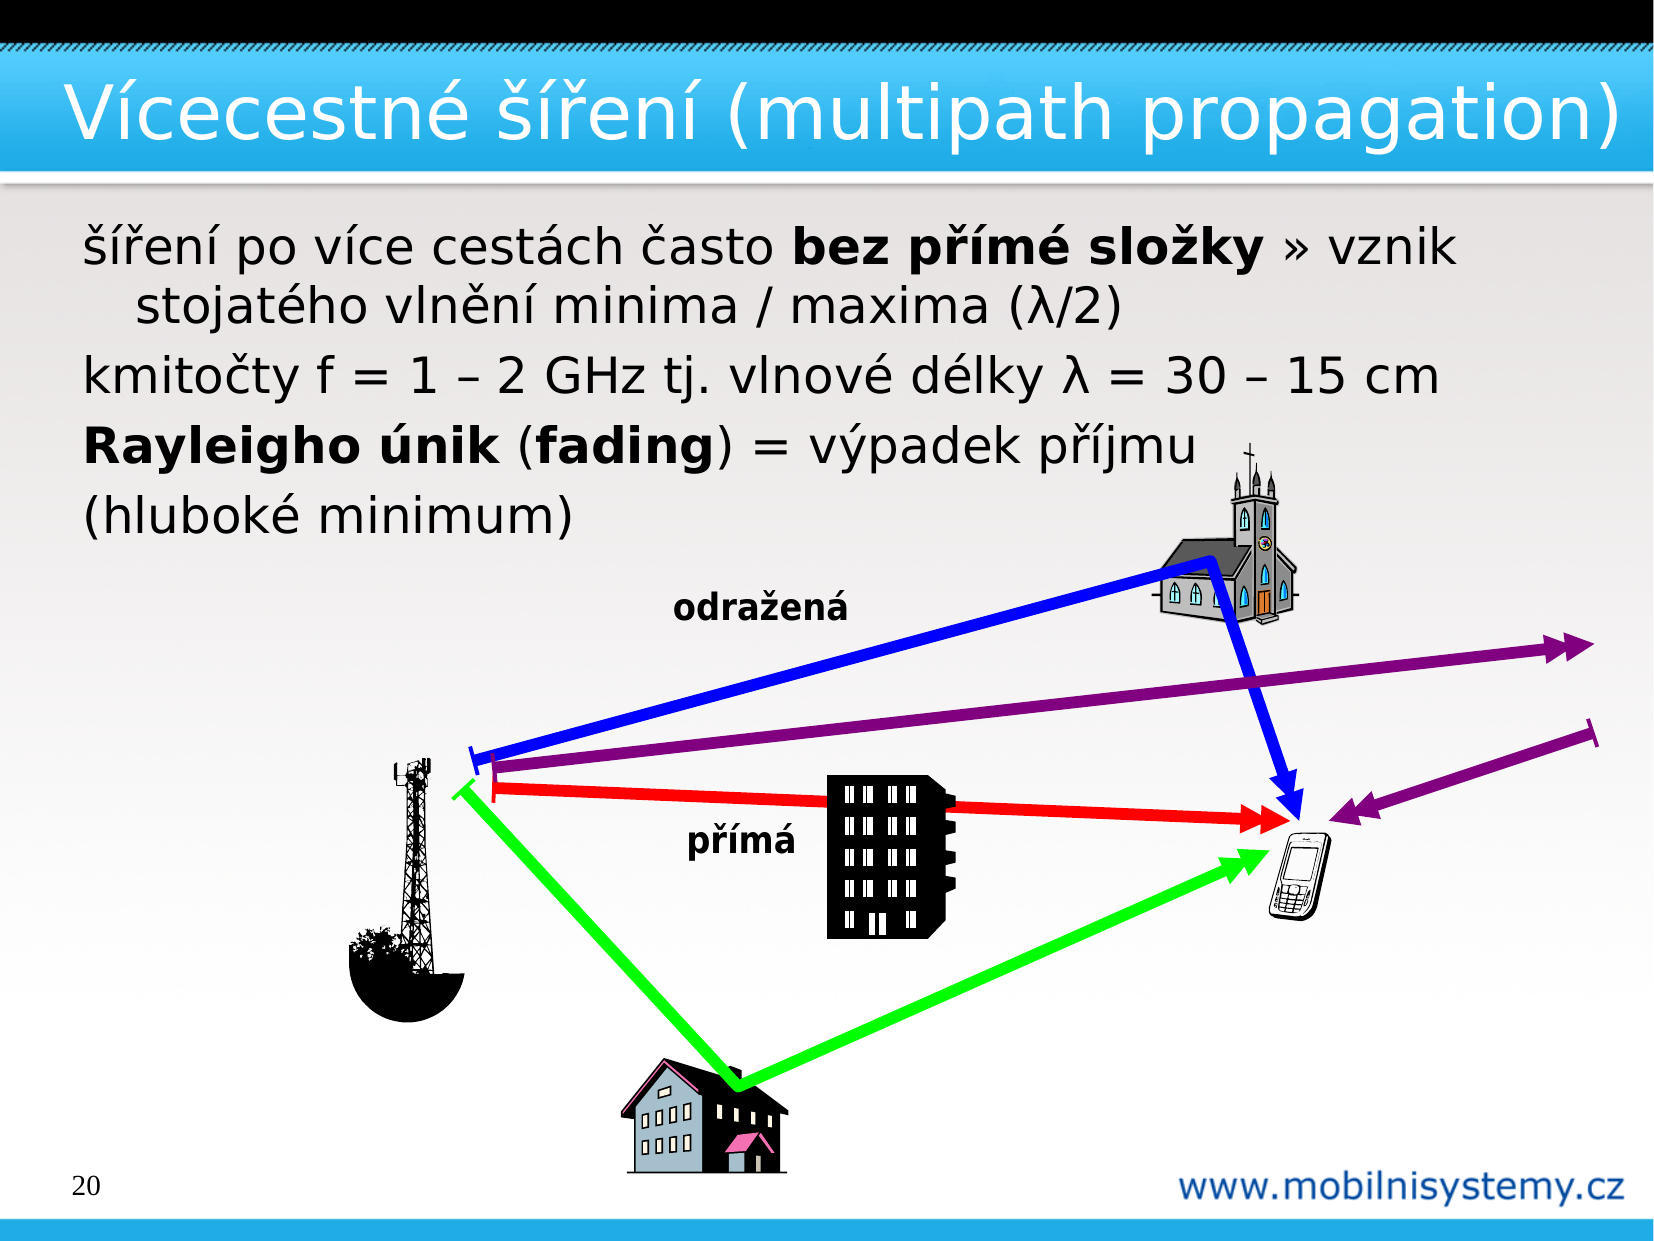

# Vícecestné šíření (multipath propagation)
šíření po více cestách často bez přímé složky » vznik stojatého vlnění minima / maxima (λ/2)
kmitočty f = 1 – 2 GHz tj. vlnové délky λ = 30 – 15 cm
Rayleigho únik (fading) = výpadek příjmu
(hluboké minimum)
odražená
přímá
20